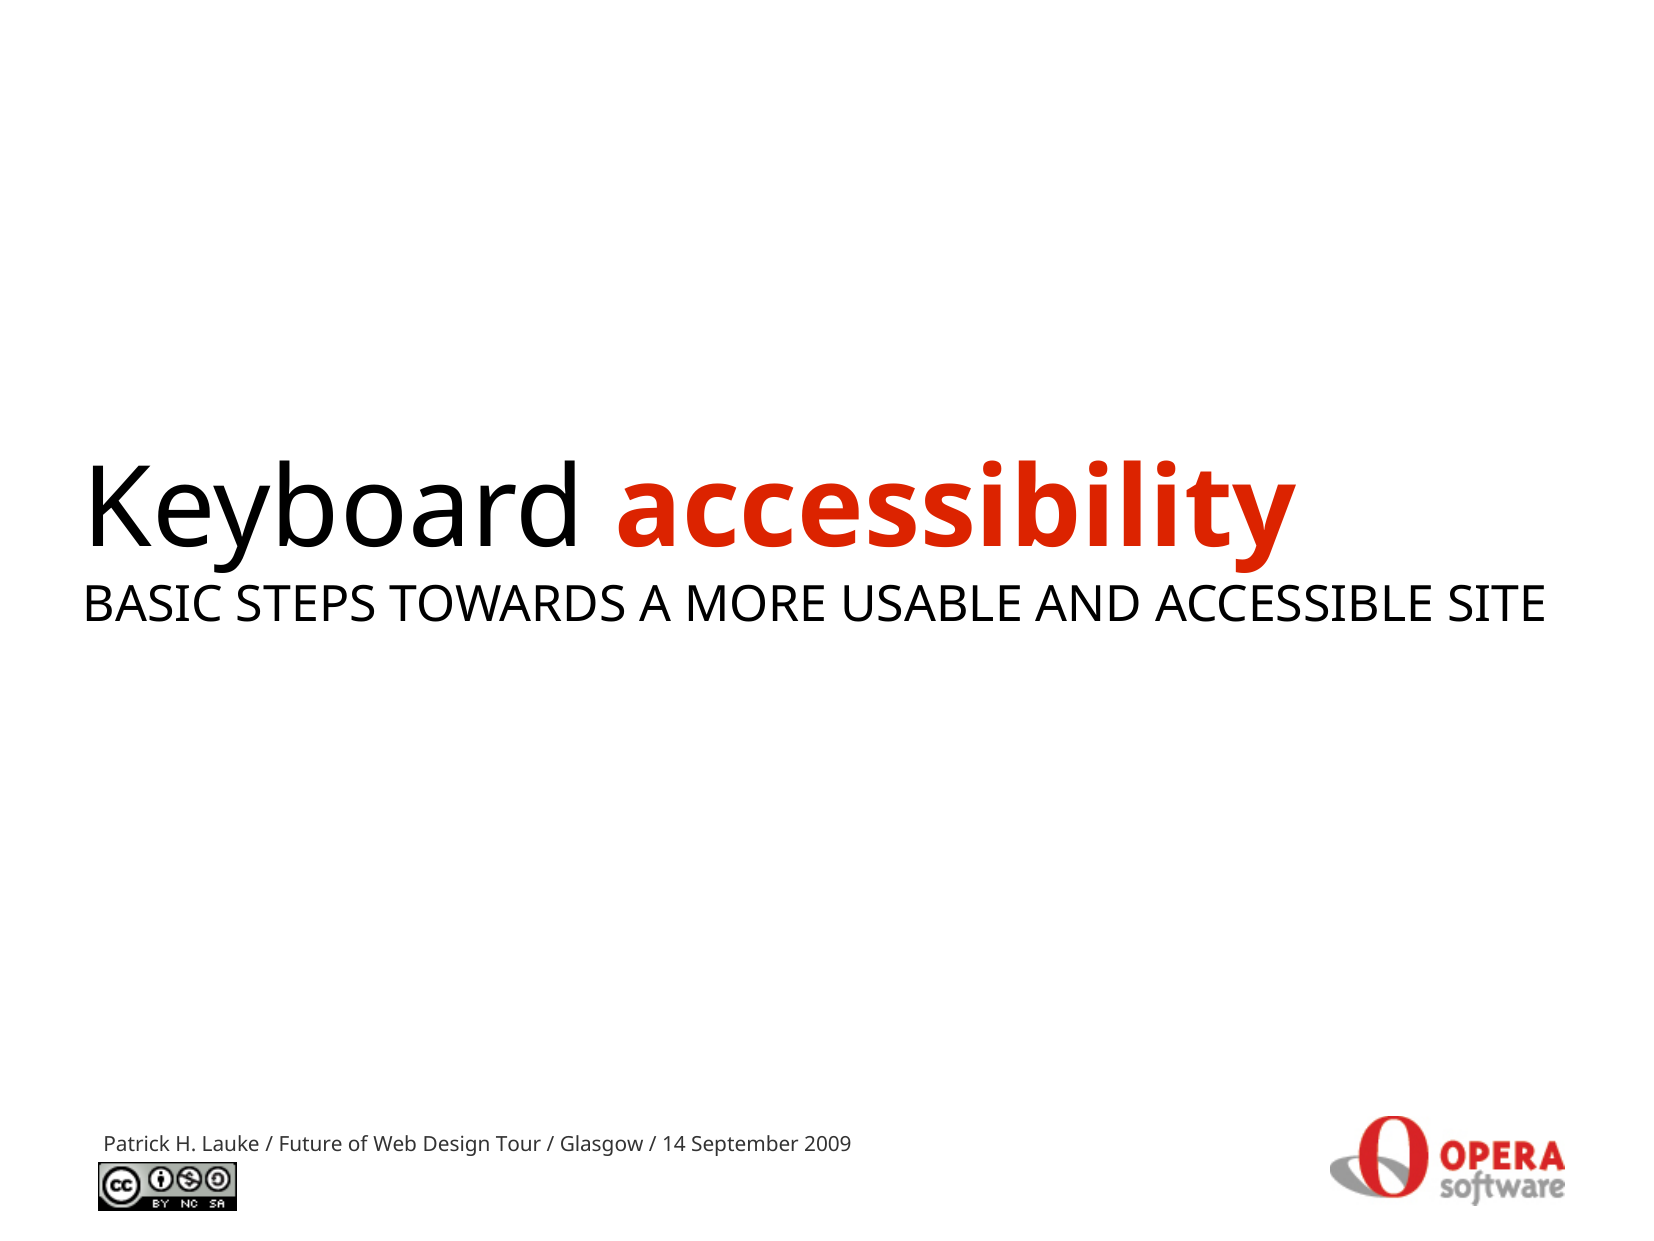

# Keyboard accessibility
BASIC STEPS TOWARDS A MORE USABLE AND ACCESSIBLE SITE
Patrick H. Lauke / Future of Web Design Tour / Glasgow / 14 September 2009